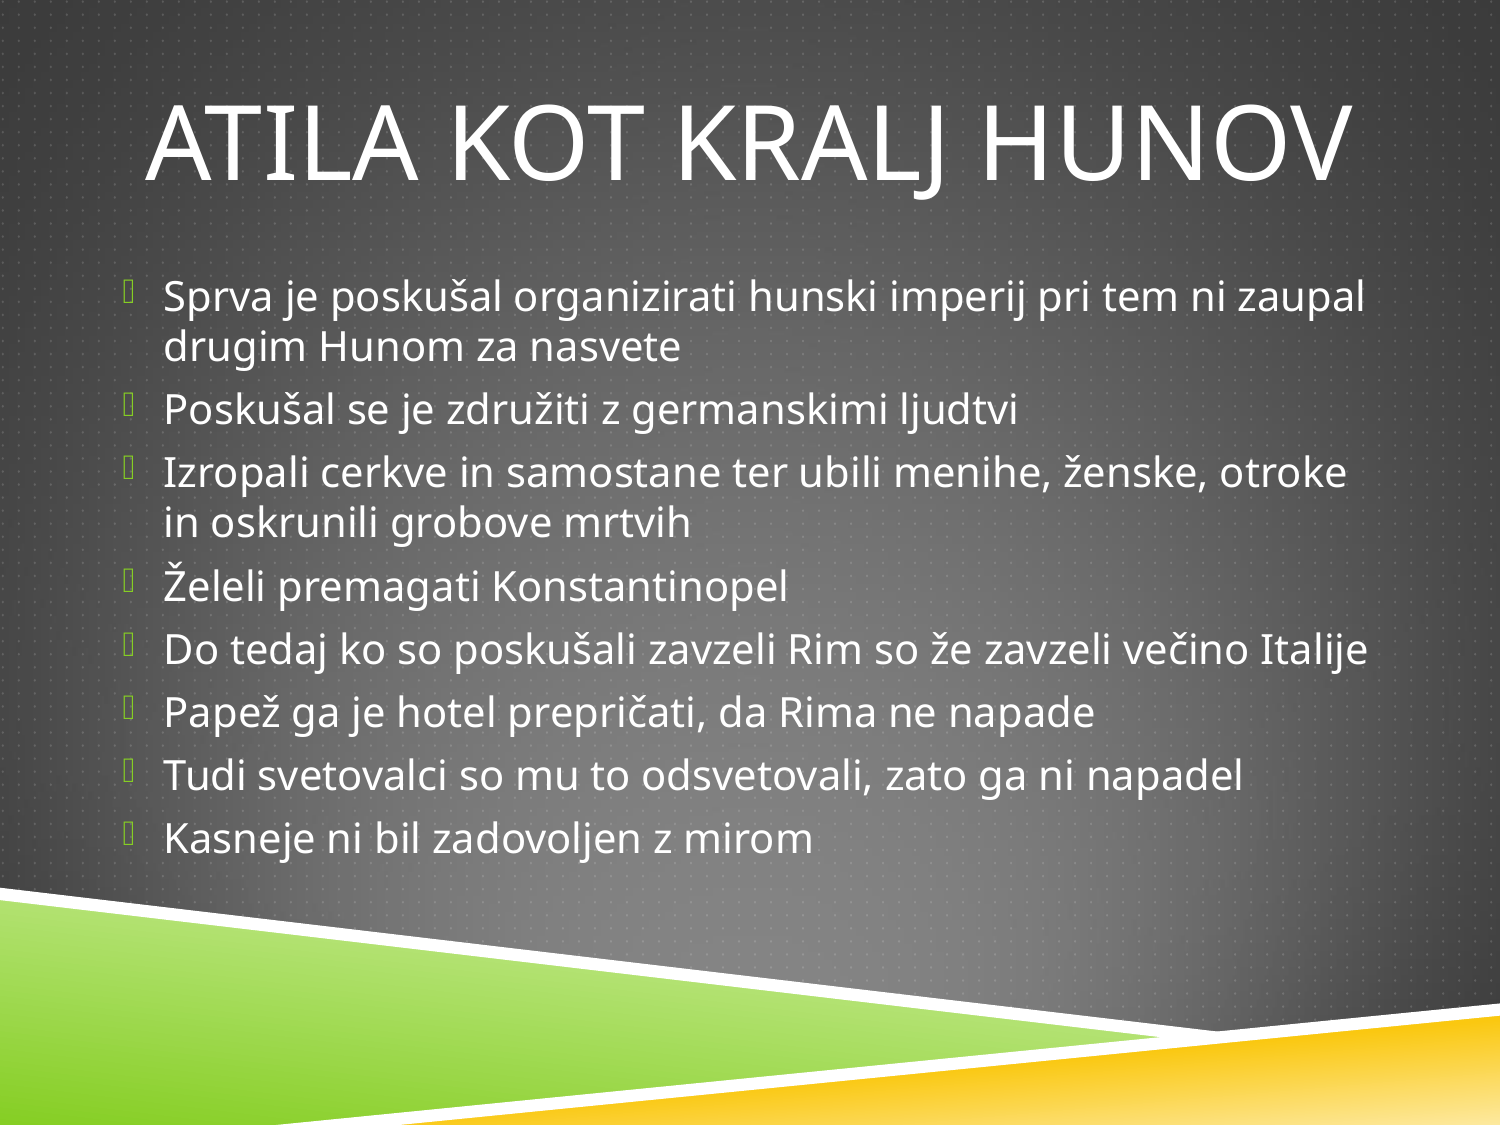

# ATILA KOT KRALJ HUNOV
Sprva je poskušal organizirati hunski imperij pri tem ni zaupal drugim Hunom za nasvete
Poskušal se je združiti z germanskimi ljudtvi
Izropali cerkve in samostane ter ubili menihe, ženske, otroke in oskrunili grobove mrtvih
Želeli premagati Konstantinopel
Do tedaj ko so poskušali zavzeli Rim so že zavzeli večino Italije
Papež ga je hotel prepričati, da Rima ne napade
Tudi svetovalci so mu to odsvetovali, zato ga ni napadel
Kasneje ni bil zadovoljen z mirom